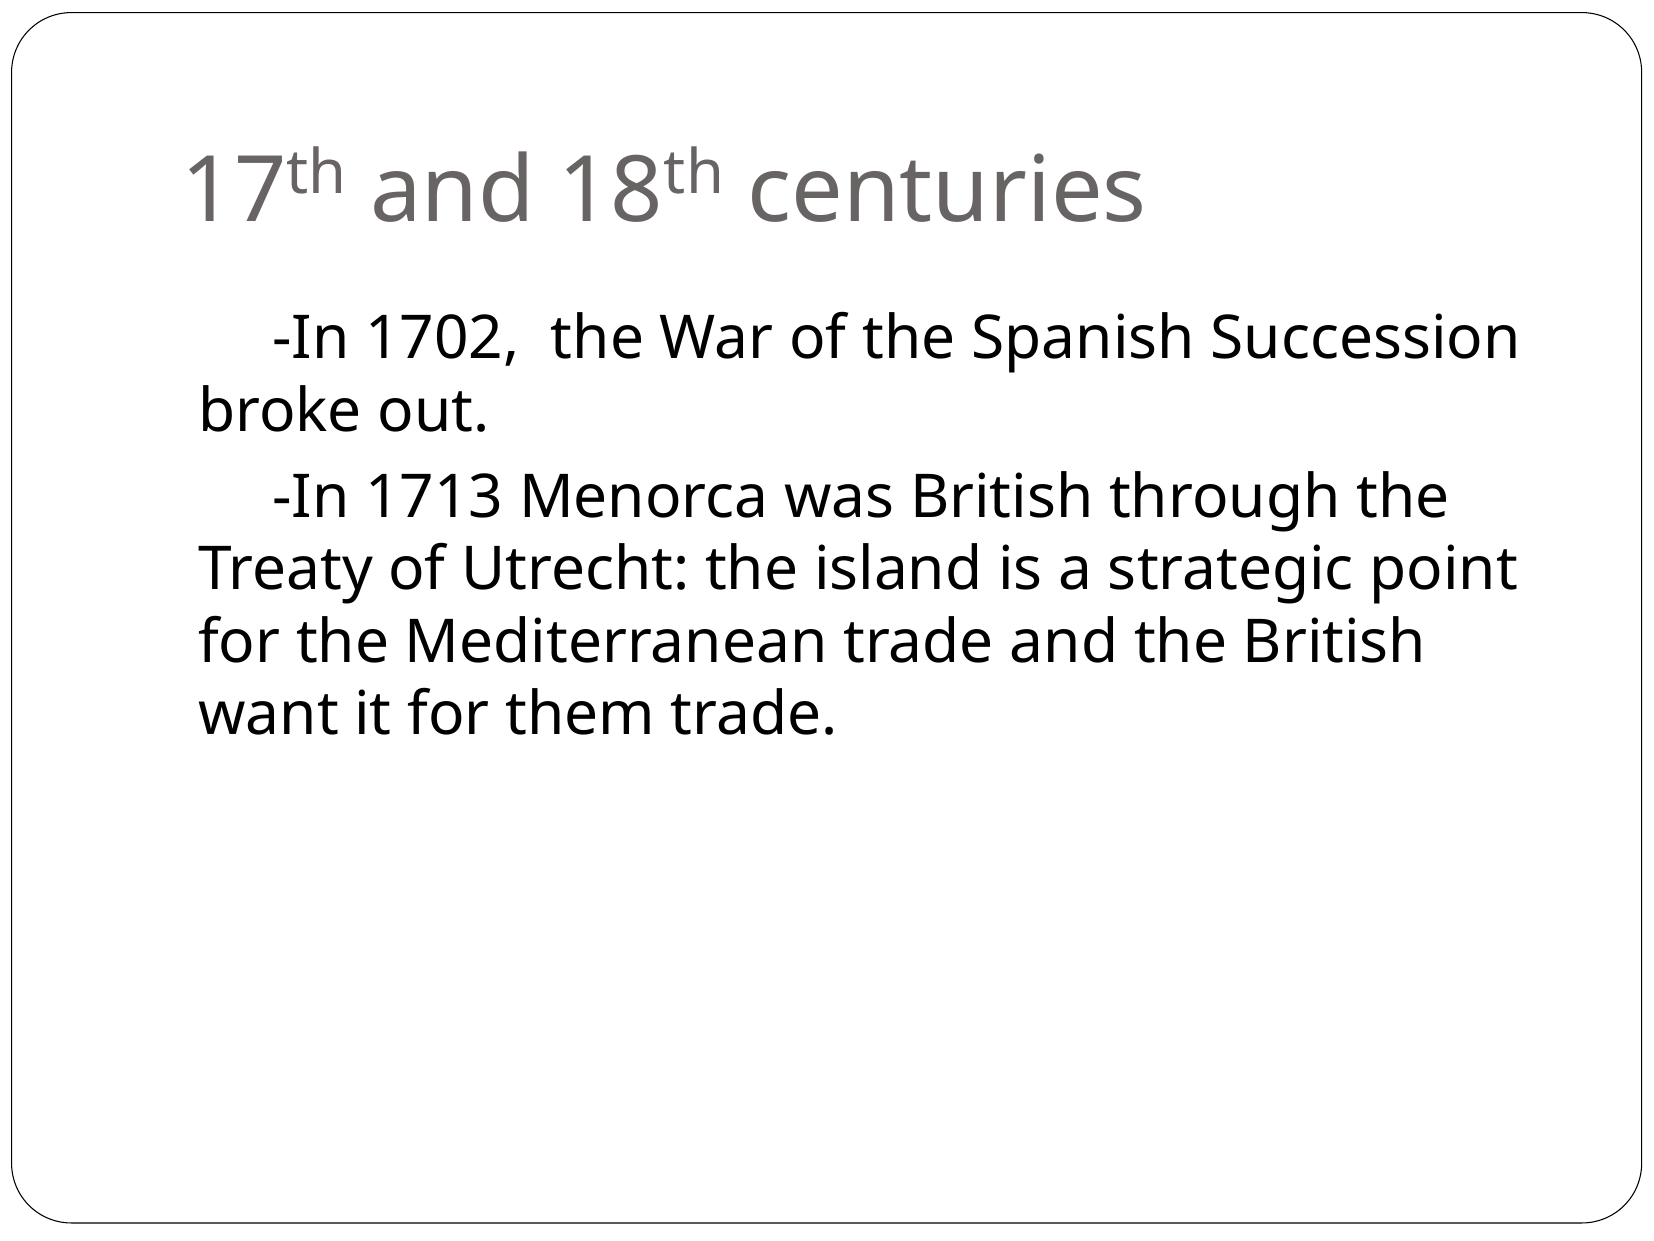

# 17th and 18th centuries
	-In 1702, the War of the Spanish Succession broke out.
	-In 1713 Menorca was British through the Treaty of Utrecht: the island is a strategic point for the Mediterranean trade and the British want it for them trade.